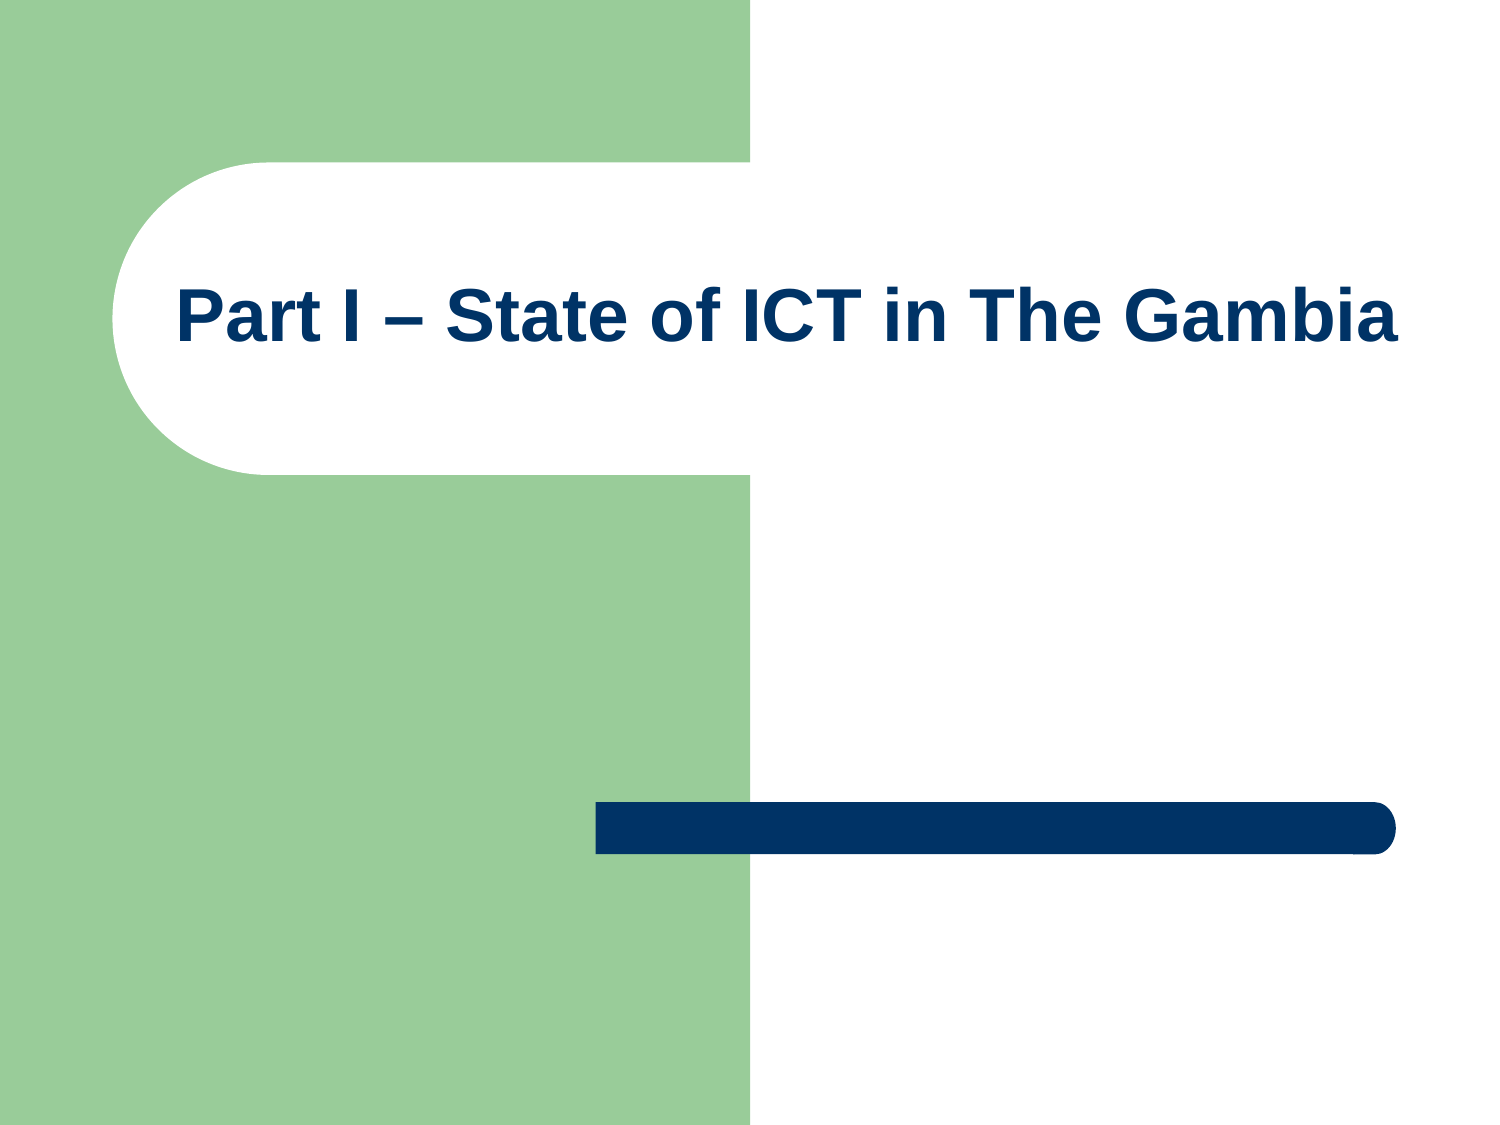

# Part I – State of ICT in The Gambia